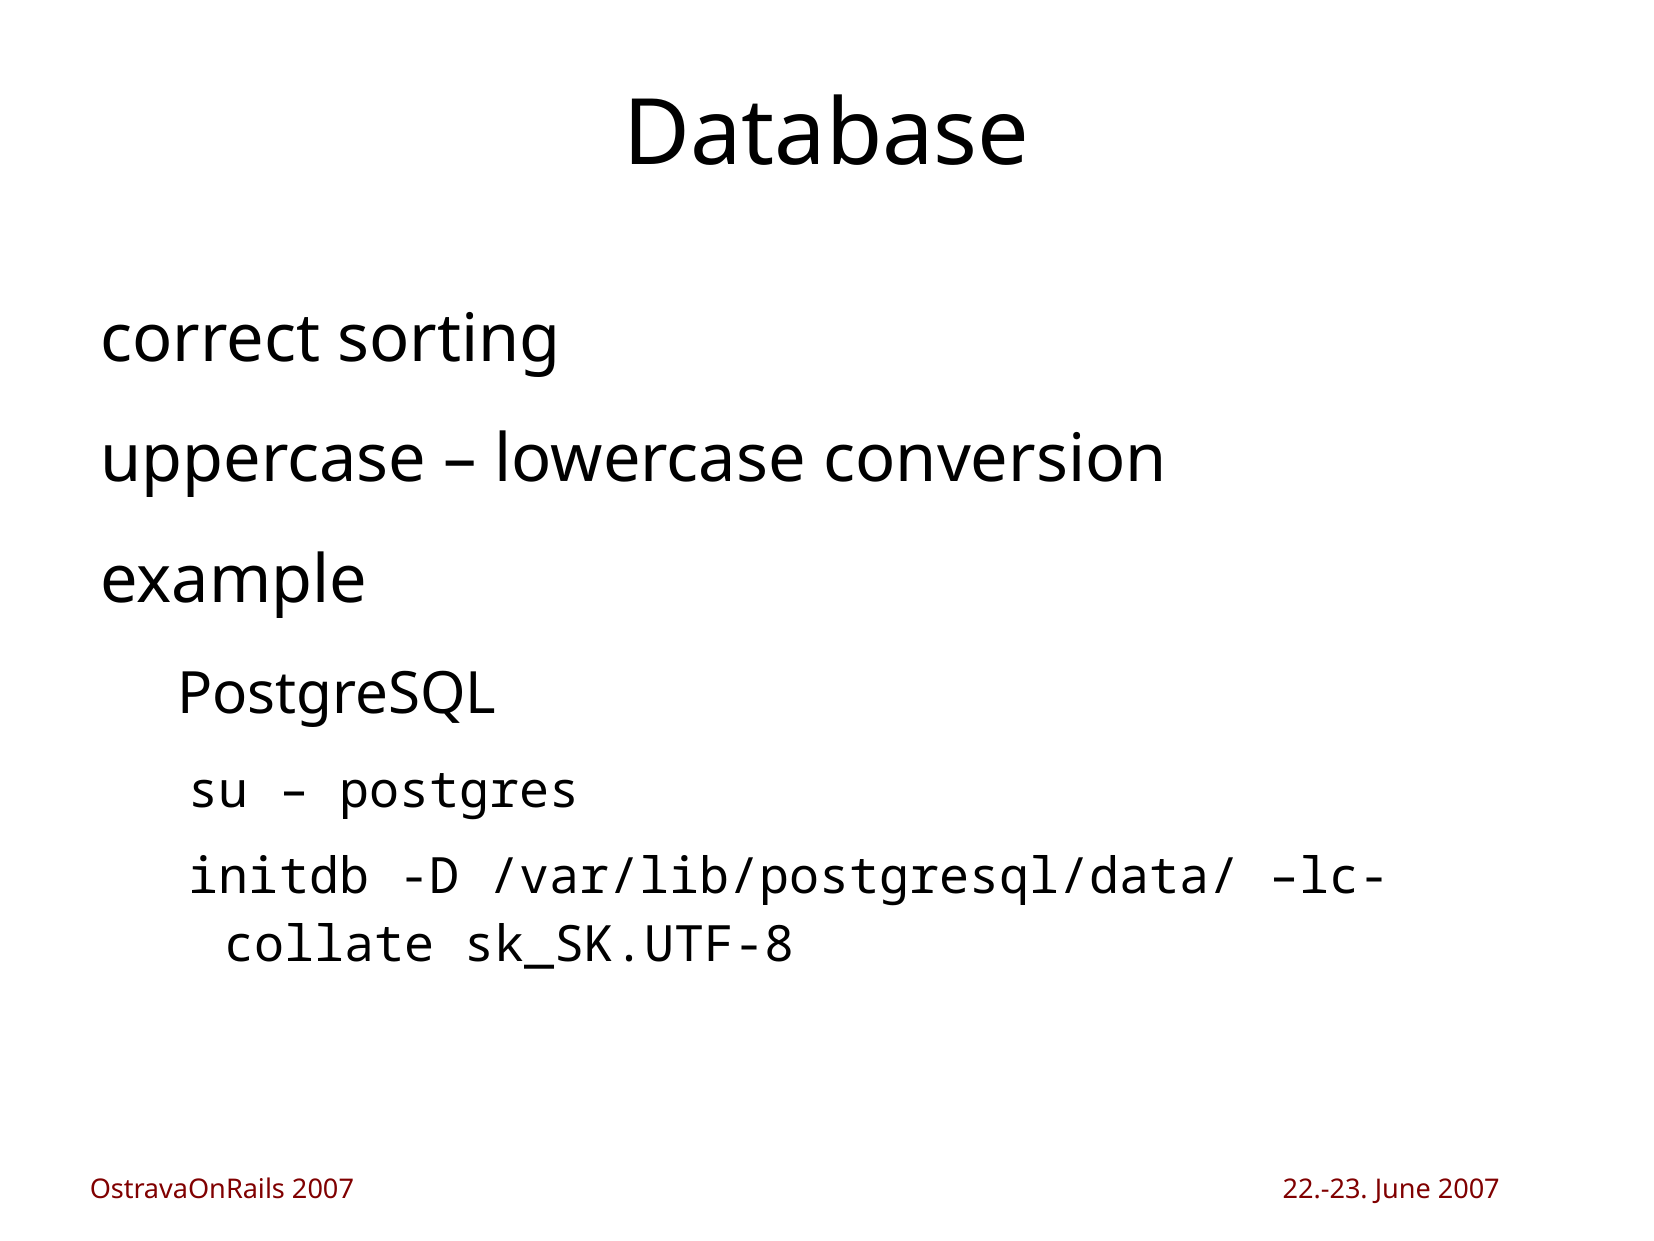

# Database
correct sorting
uppercase – lowercase conversion
example
PostgreSQL
su – postgres
initdb -D /var/lib/postgresql/data/ –lc-collate sk_SK.UTF-8